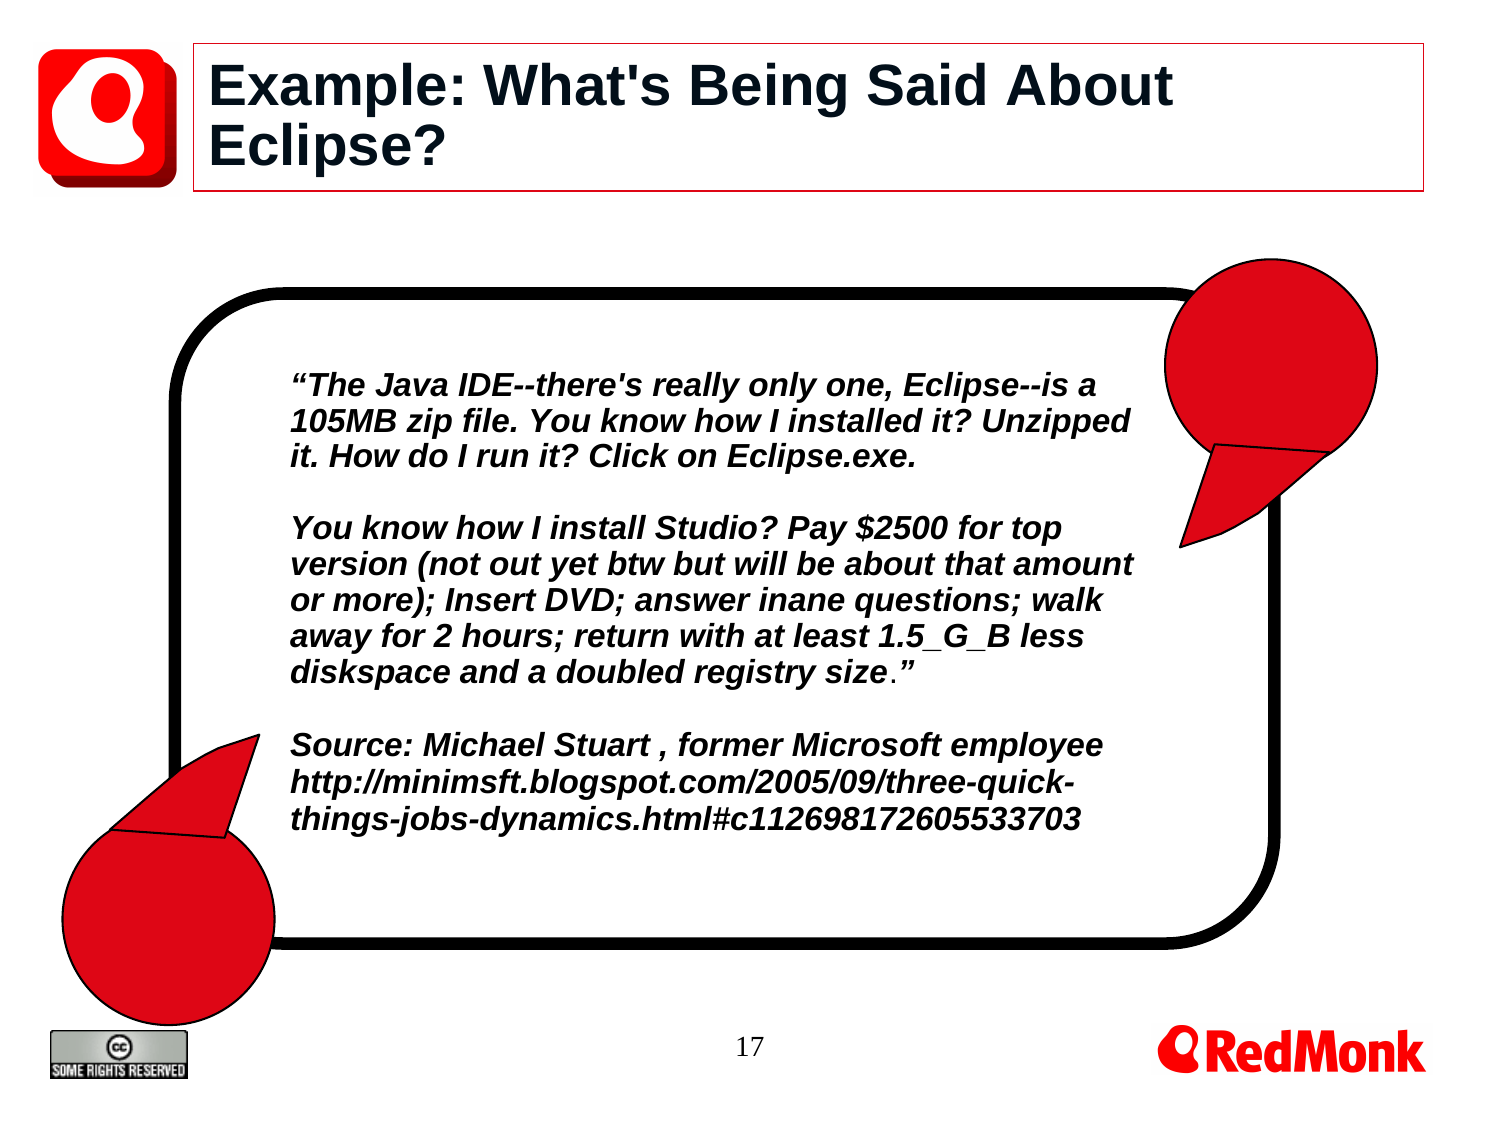

# Example: What's Being Said About Eclipse?
“The Java IDE--there's really only one, Eclipse--is a 105MB zip file. You know how I installed it? Unzipped it. How do I run it? Click on Eclipse.exe.
You know how I install Studio? Pay $2500 for top version (not out yet btw but will be about that amount or more); Insert DVD; answer inane questions; walk away for 2 hours; return with at least 1.5_G_B less diskspace and a doubled registry size.”
Source: Michael Stuart , former Microsoft employee
http://minimsft.blogspot.com/2005/09/three-quick-things-jobs-dynamics.html#c112698172605533703